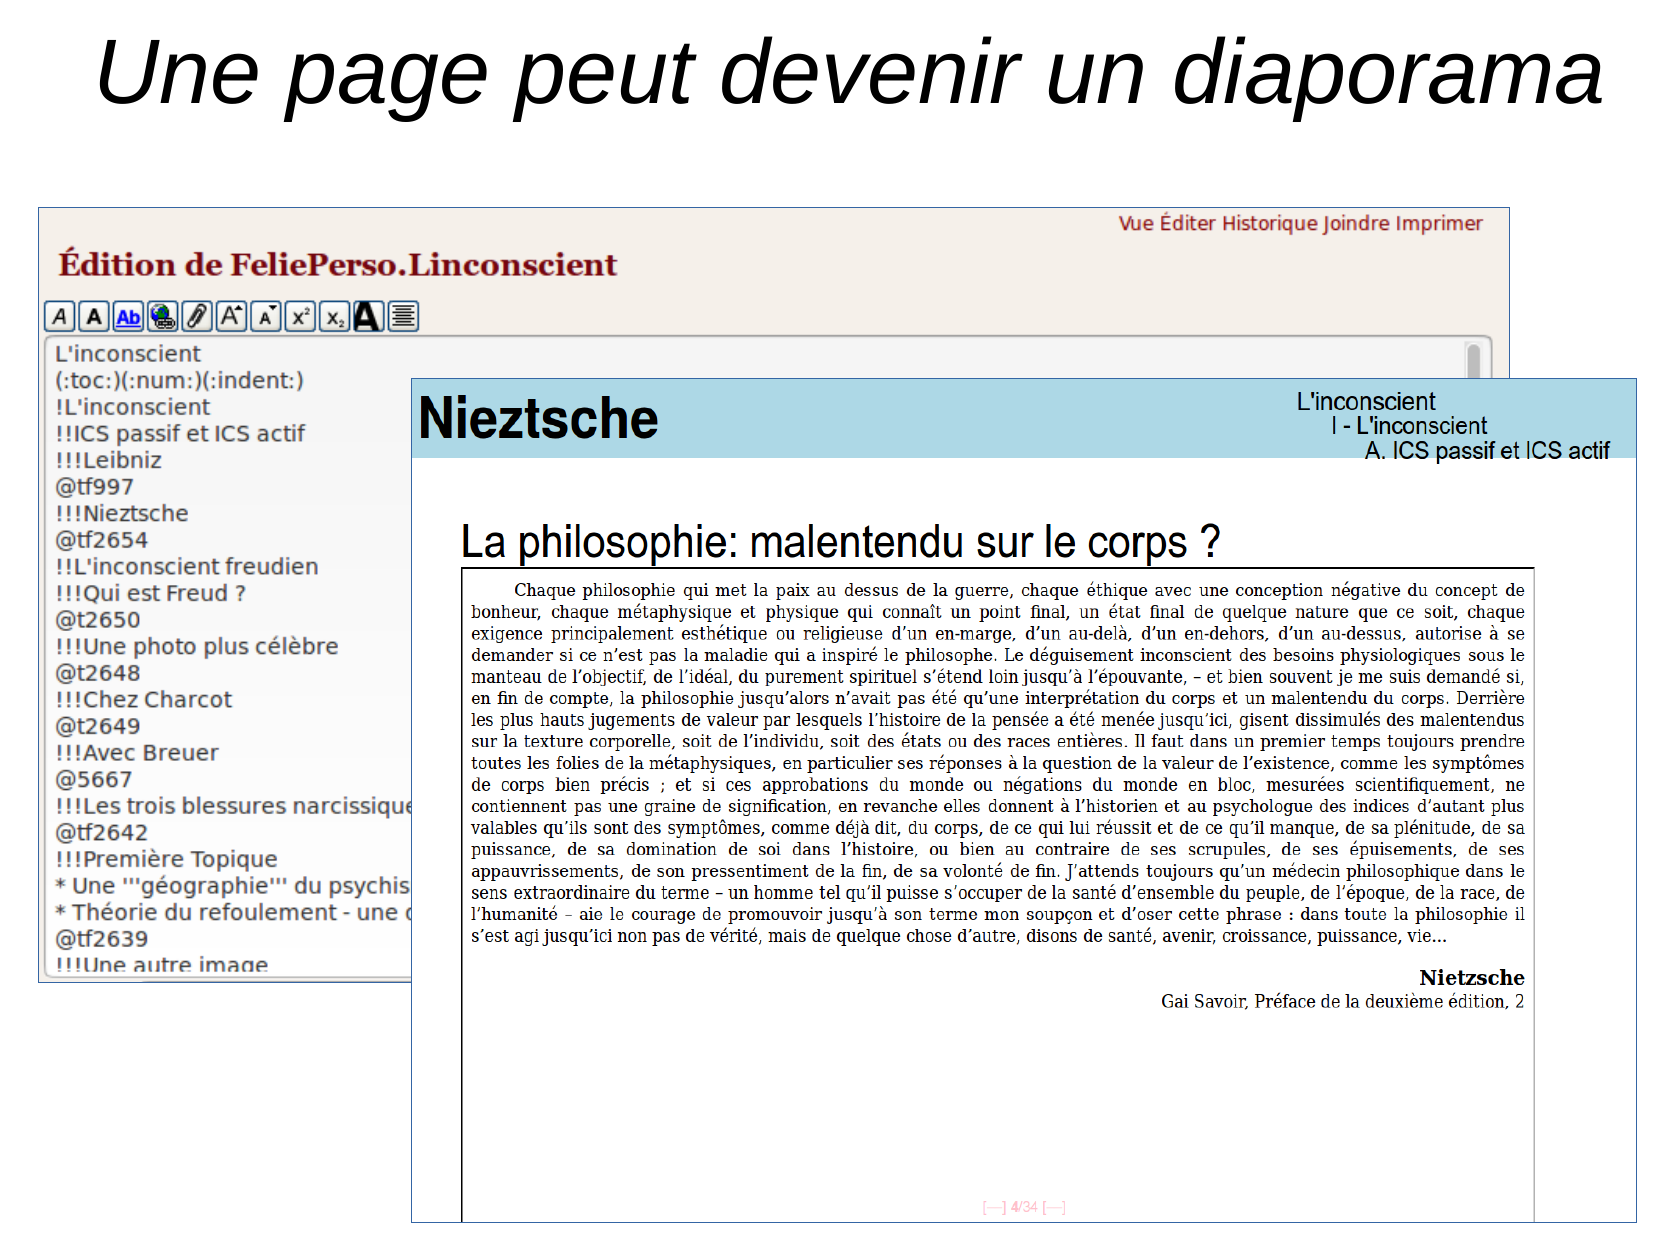

# Une page peut devenir un diaporama